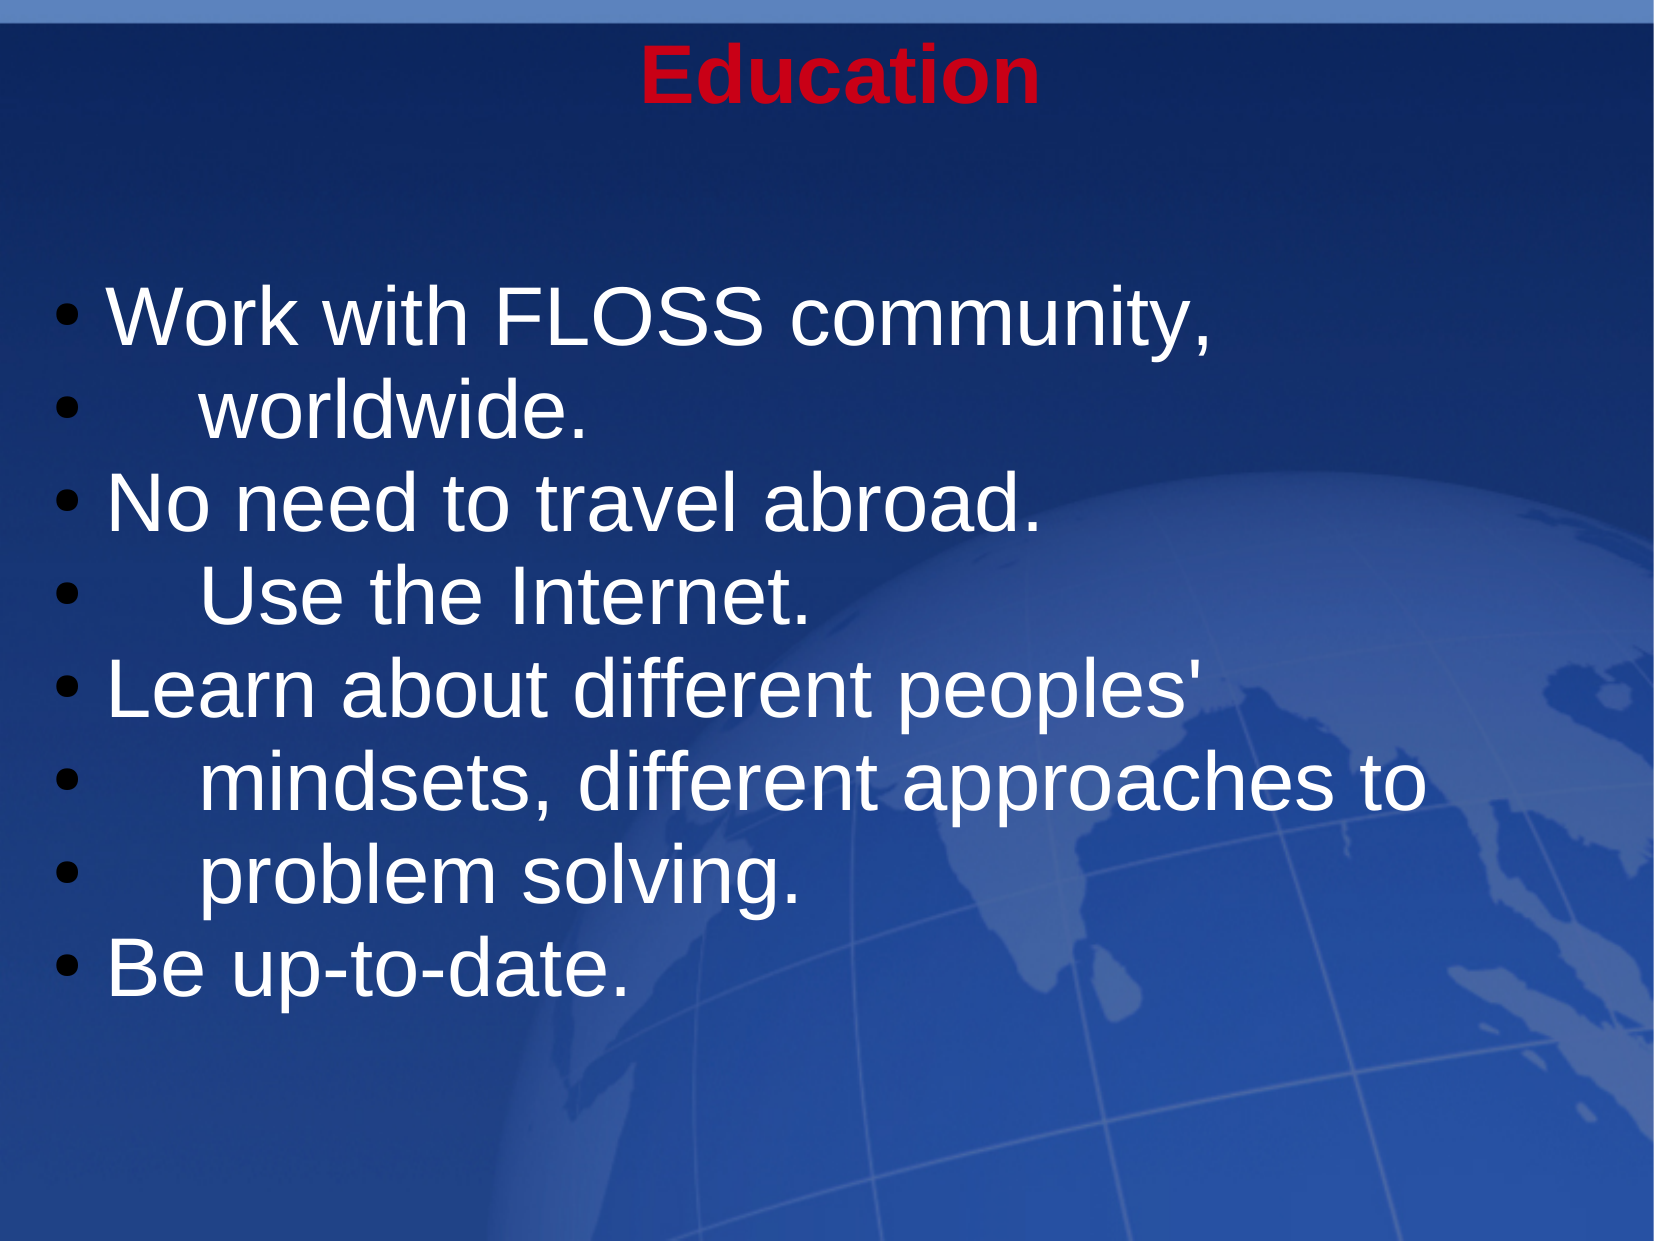

Education
 Work with FLOSS community,
 worldwide.
 No need to travel abroad.
 Use the Internet.
 Learn about different peoples'
 mindsets, different approaches to
 problem solving.
 Be up-to-date.